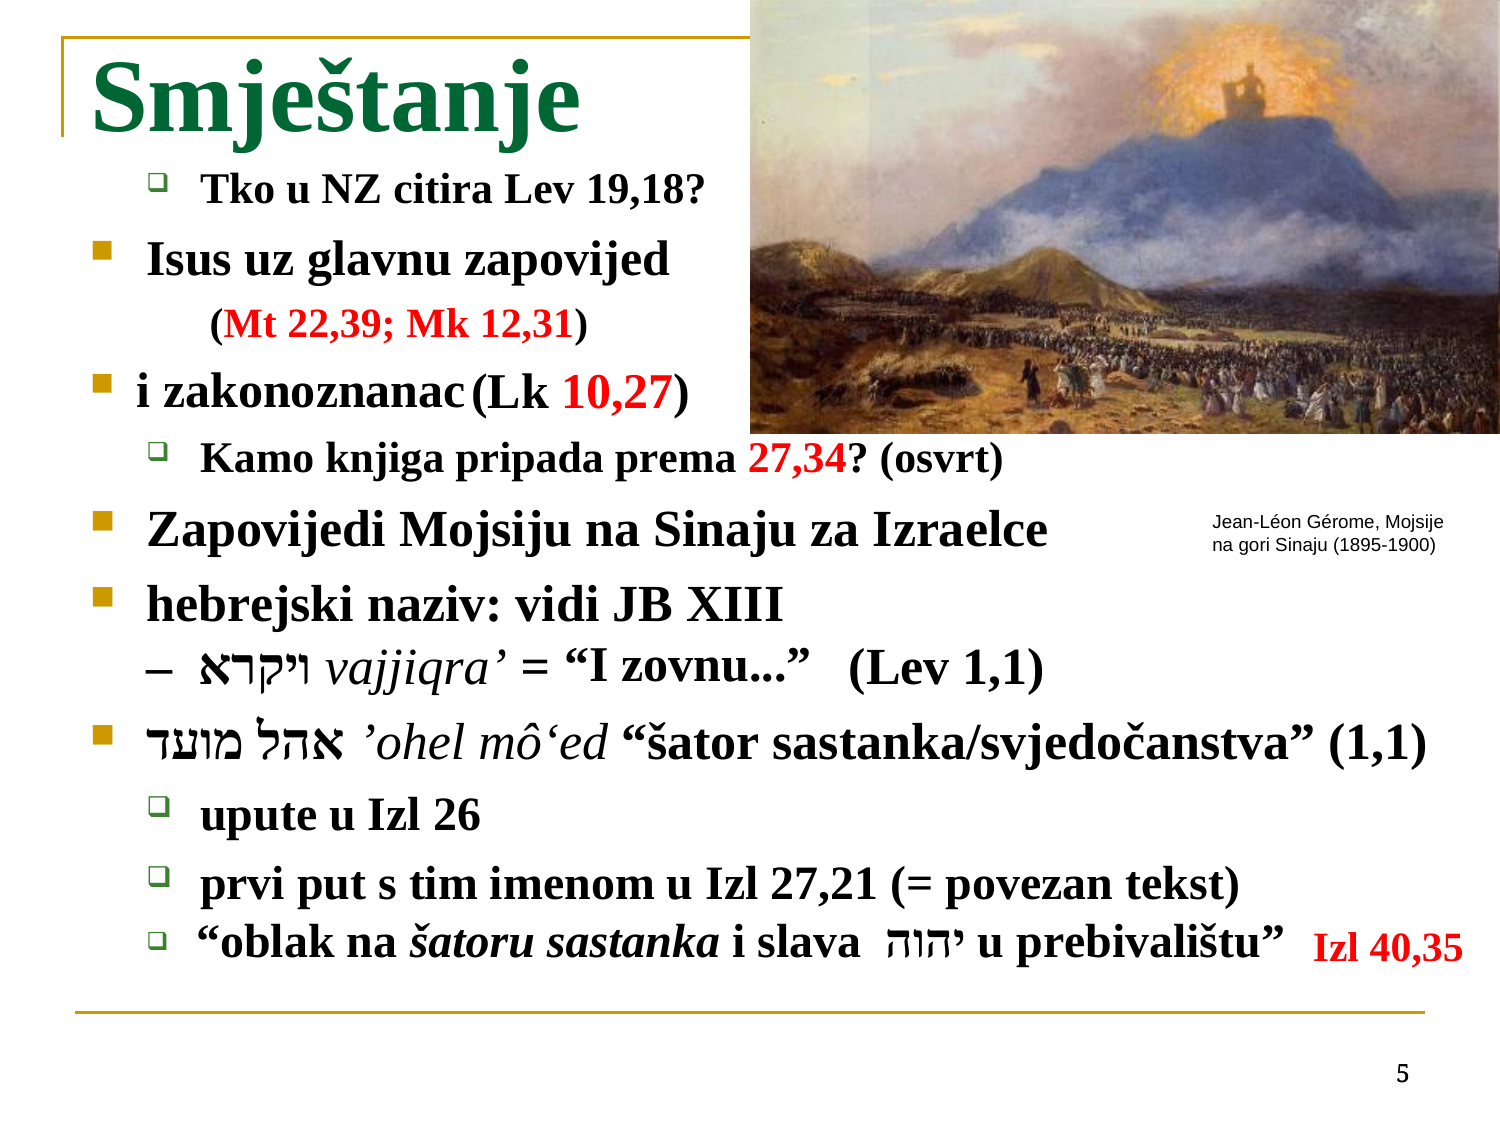

# Smještanje
Tko u NZ citira Lev 19,18?
Isus uz glavnu zapovijed
 (Mt 22,39; Mk 12,31)
 (Lk 10,27)
Kamo knjiga pripada prema 27,34? (osvrt)
Zapovijedi Mojsiju na Sinaju za Izraelce
hebrejski naziv: vidi JB XIII
– ויקרא vajjiqra’ = (Lev 1,1)
אהל מועד ’ohel mô‘ed “šator sastanka/svjedočanstva” (1,1)
upute u Izl 26
prvi put s tim imenom u Izl 27,21 (= povezan tekst)
 Izl 40,35
i zakonoznanac
Jean-Léon Gérome, Mojsije na gori Sinaju (1895-1900)
“I zovnu...”
“oblak na šatoru sastanka i slava יהוה u prebivalištu”